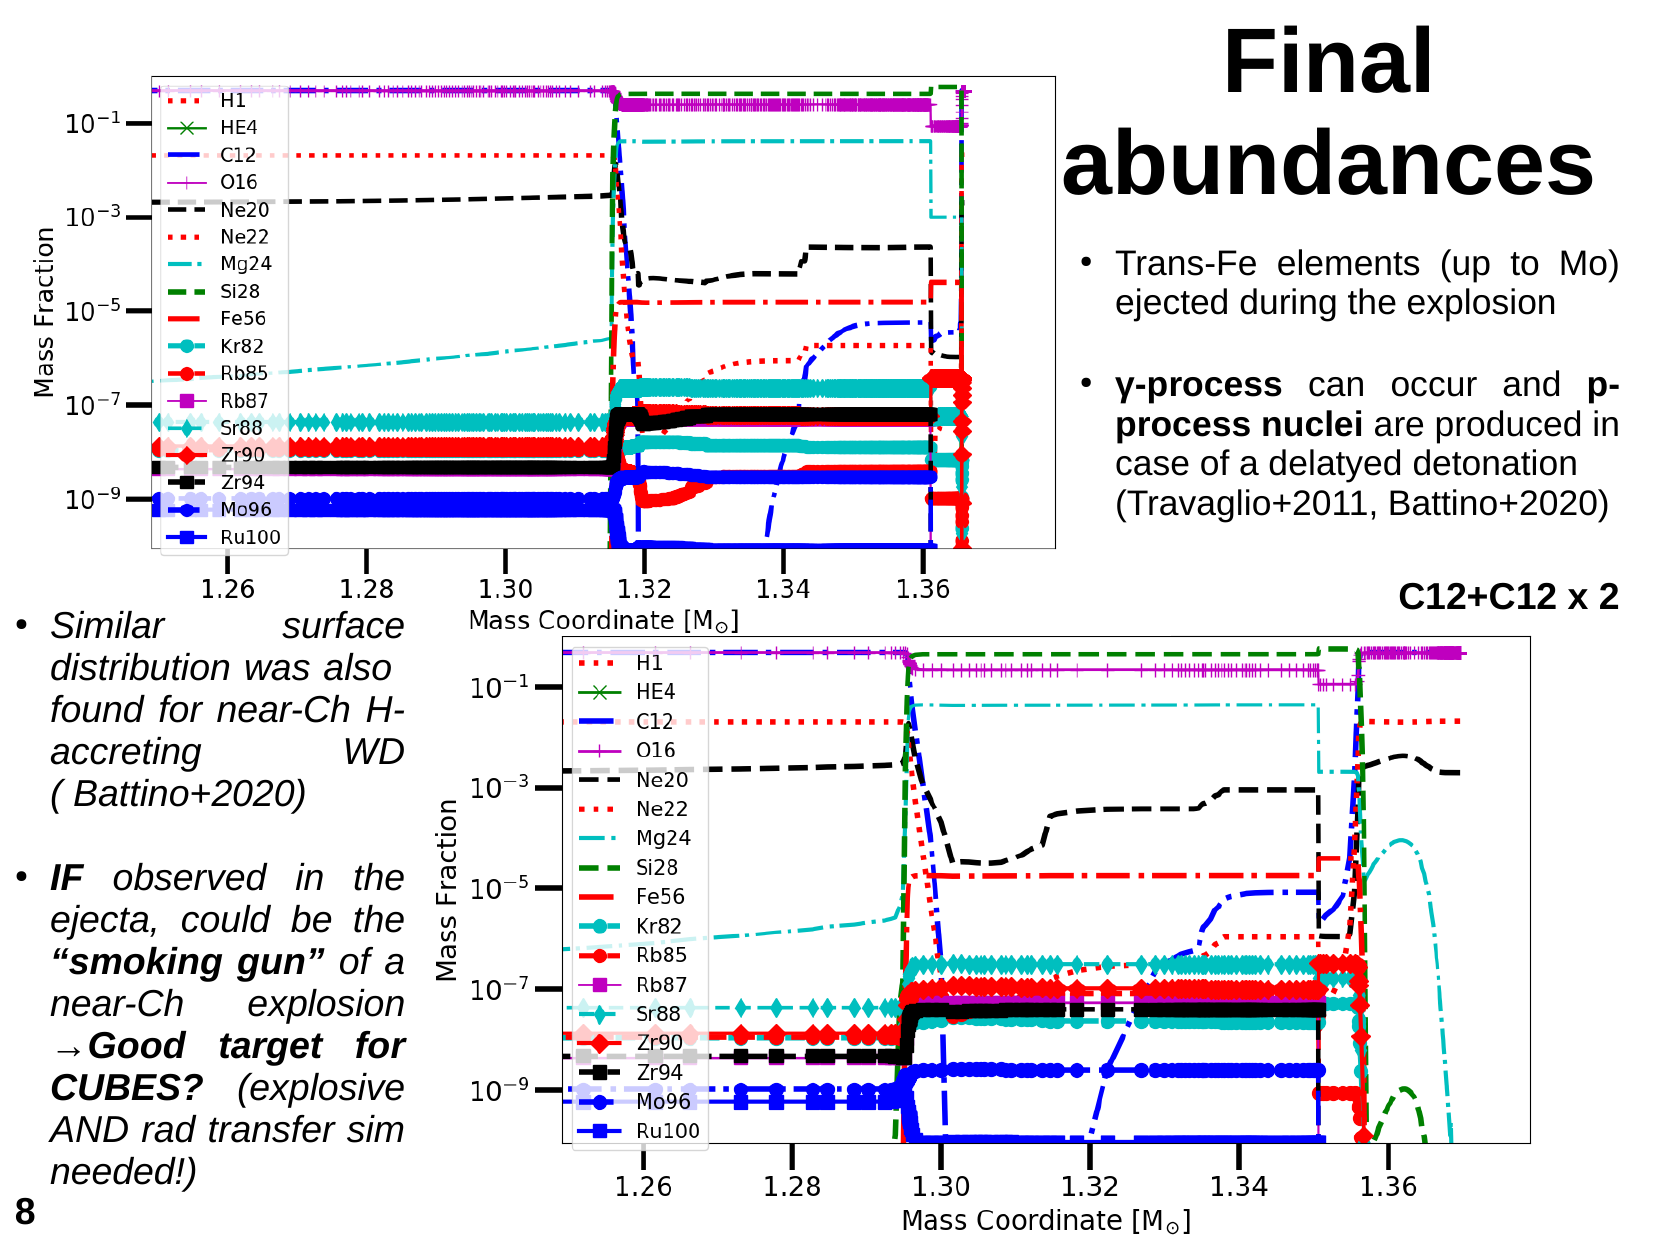

# Final abundances
Trans-Fe elements (up to Mo) ejected during the explosion
γ-process can occur and p-process nuclei are produced in case of a delatyed detonation
(Travaglio+2011, Battino+2020)
C12+C12 x 2
Similar surface distribution was also found for near-Ch H-accreting WD ( Battino+2020)
IF observed in the ejecta, could be the “smoking gun” of a near-Ch explosion →Good target for CUBES? (explosive AND rad transfer sim needed!)
8